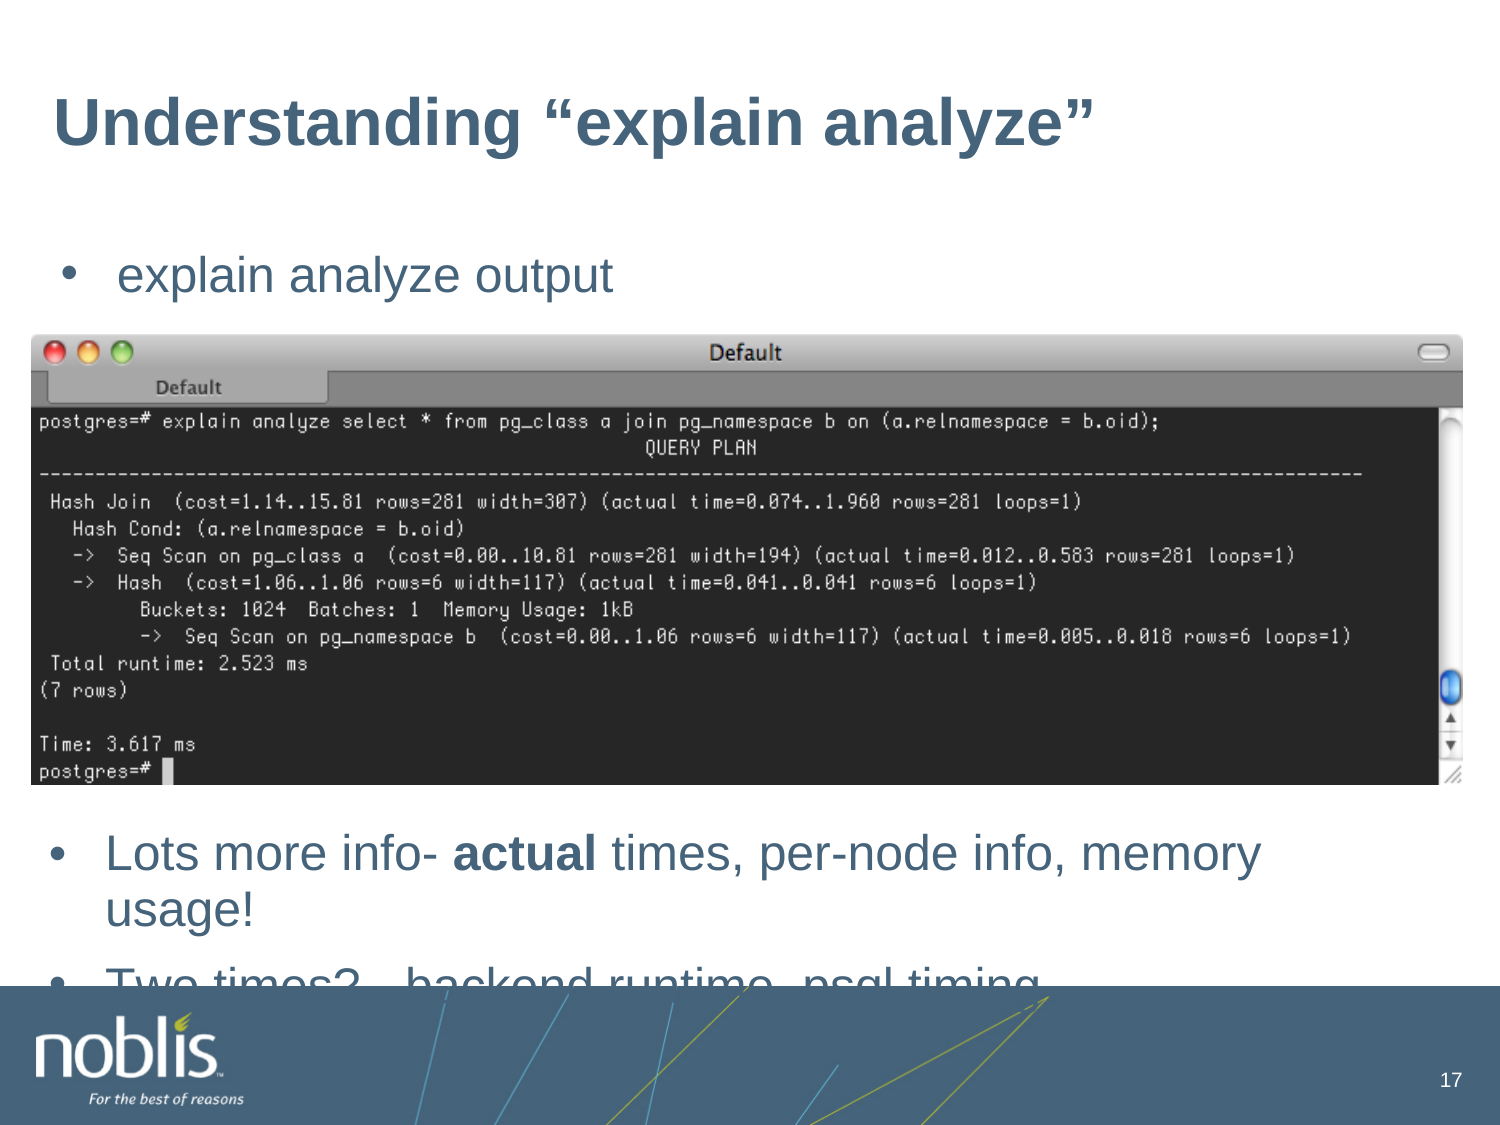

# Understanding “explain analyze”
explain analyze output
Lots more info- actual times, per-node info, memory usage!
Two times? - backend runtime, psql timing